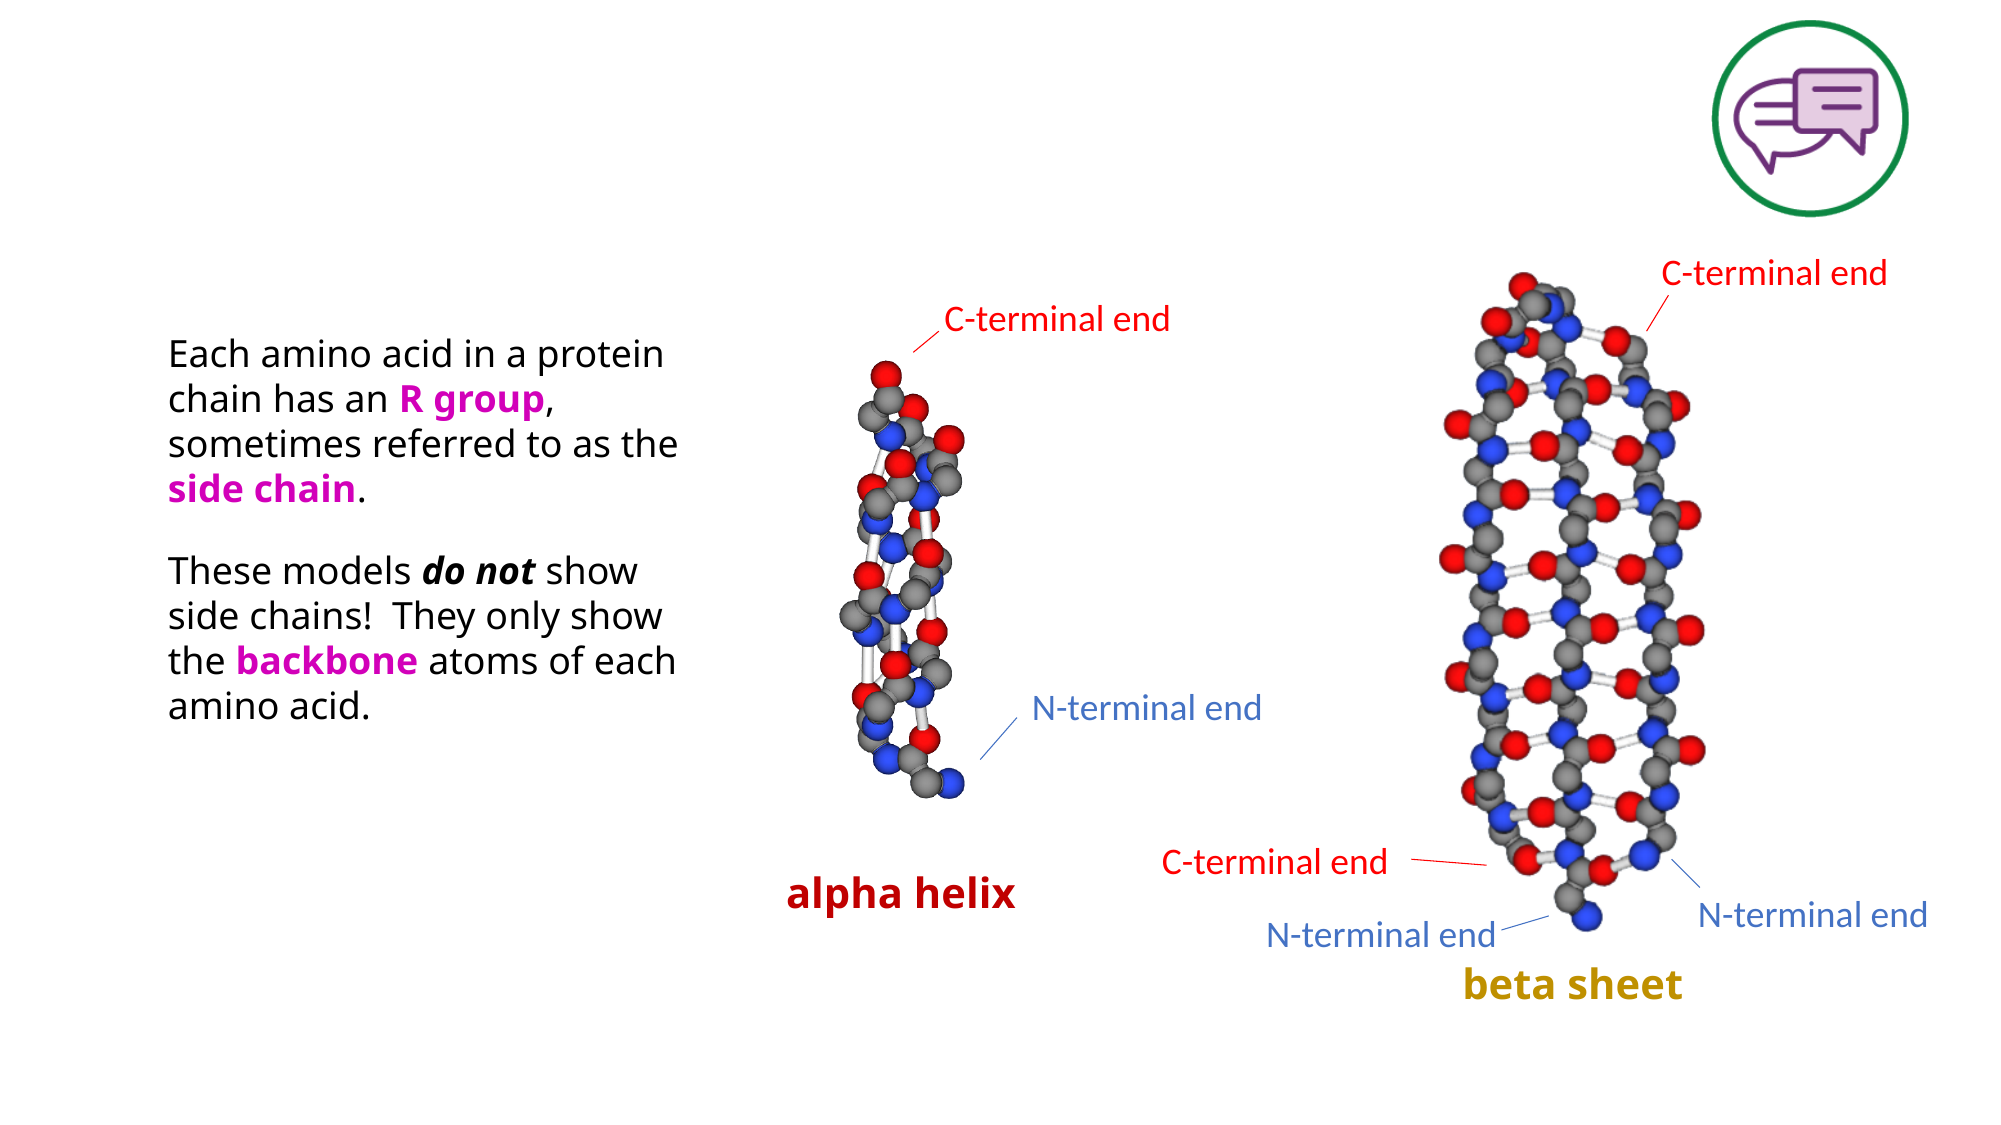

Physical Models Without Side Chains
C-terminal end
C-terminal end
Each amino acid in a protein chain has an R group, sometimes referred to as the side chain.
These models do not show side chains! They only show the backbone atoms of each amino acid.
N-terminal end
C-terminal end
alpha helix
N-terminal end
N-terminal end
beta sheet